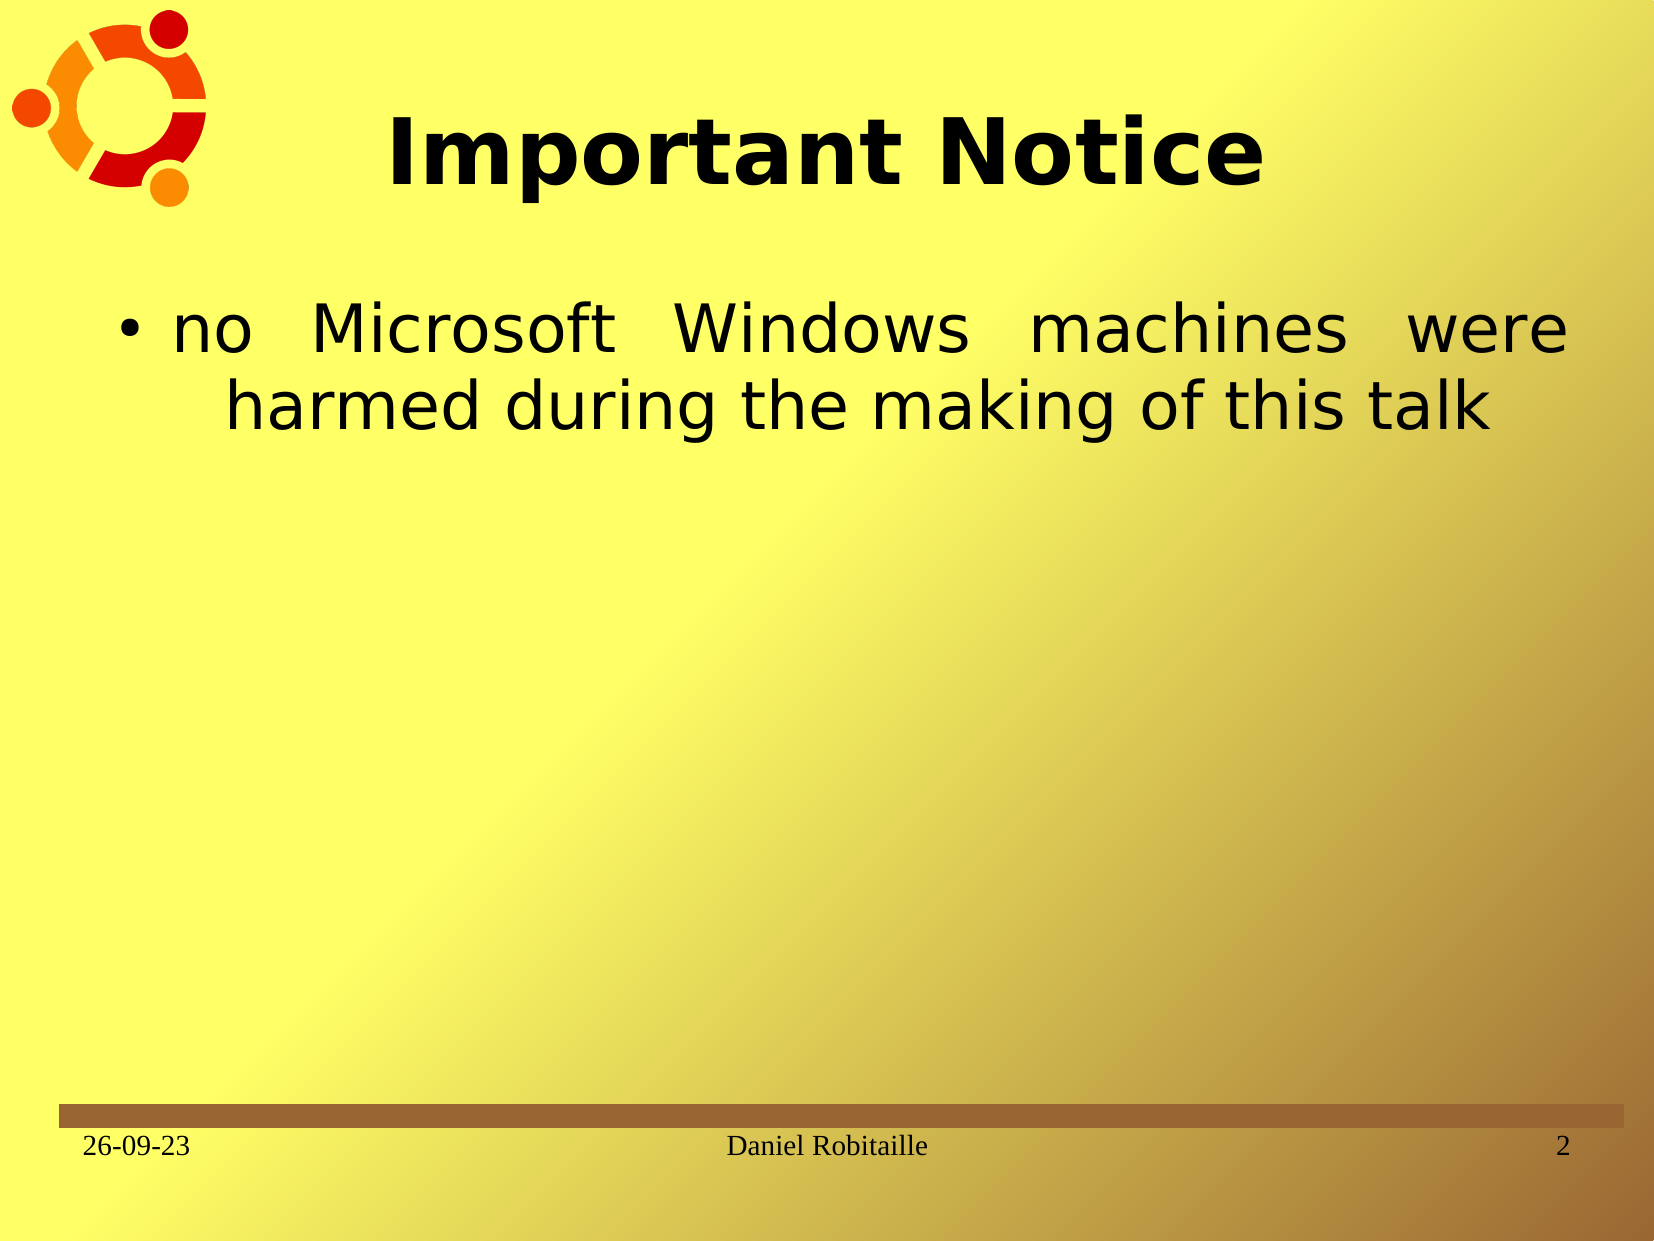

# Important Notice
no Microsoft Windows machines were harmed during the making of this talk
Daniel Robitaille
2